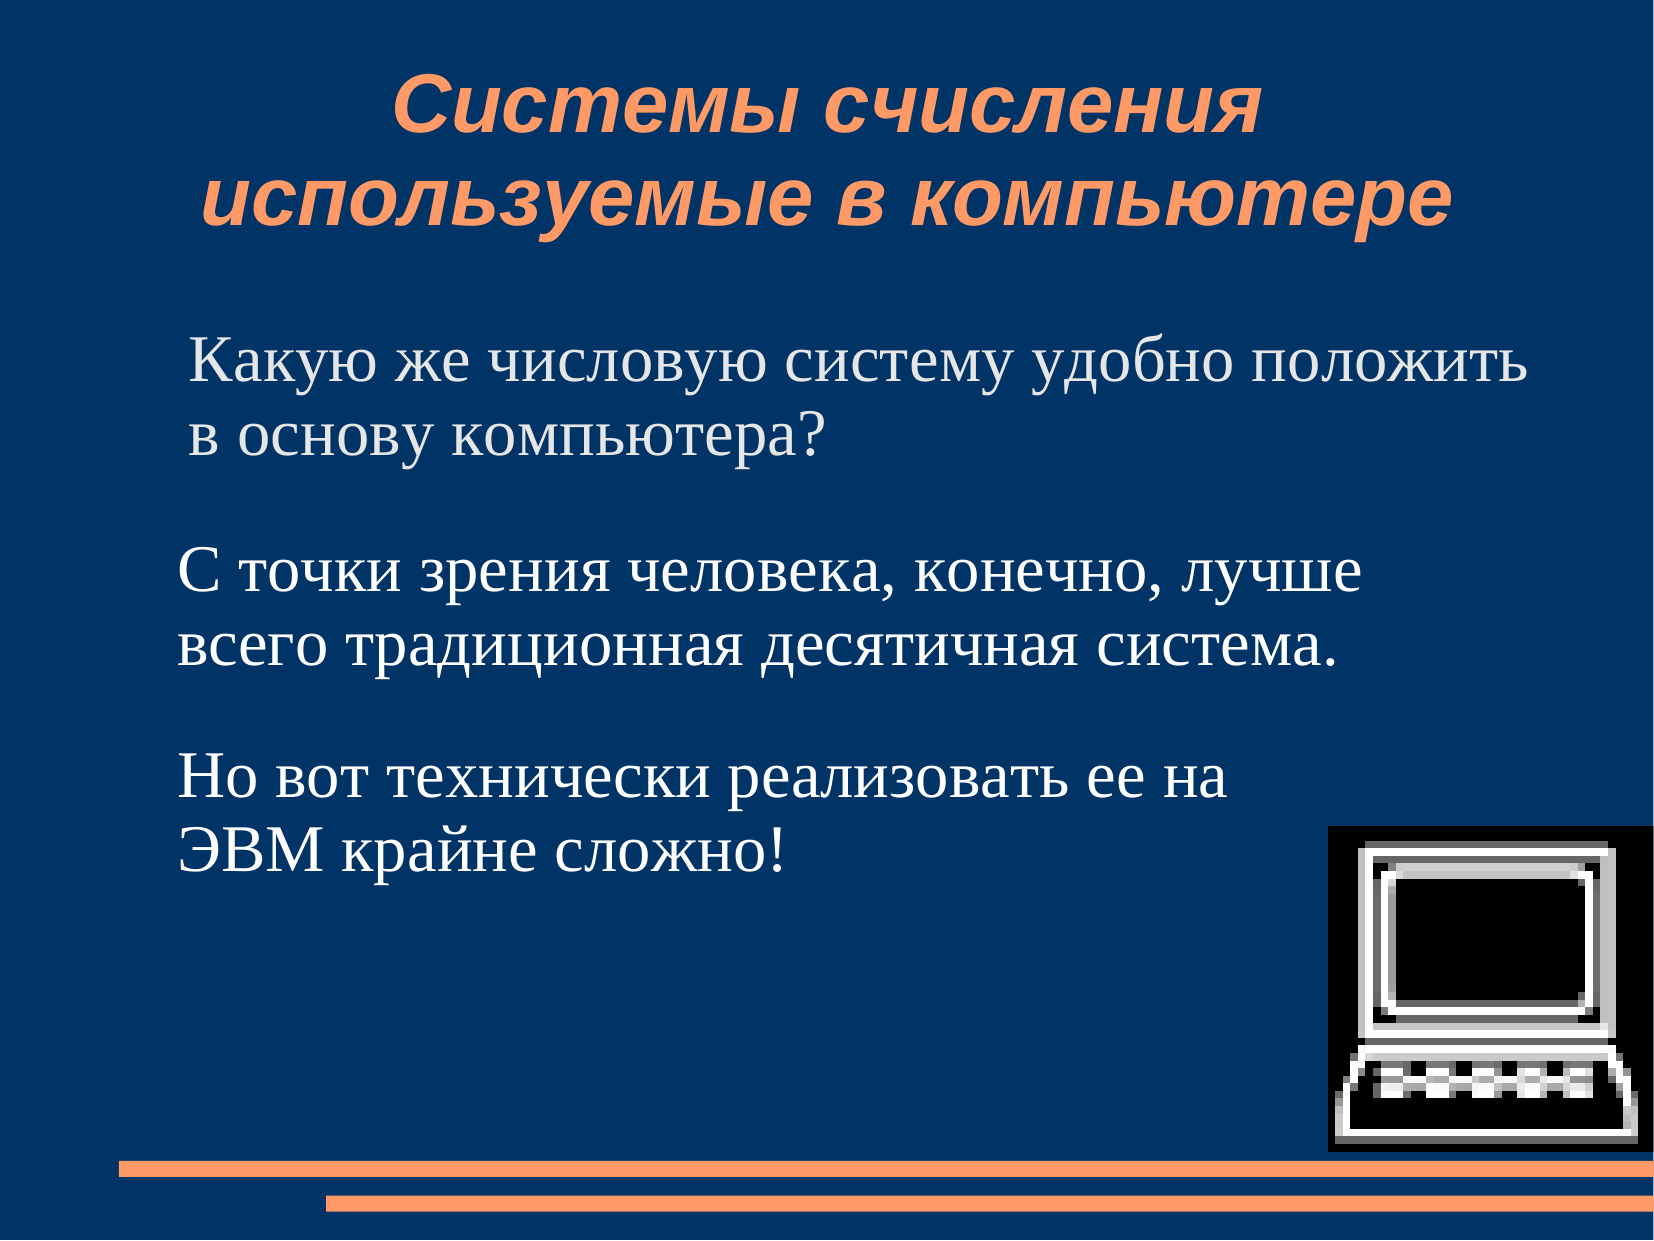

# Системы счисления используемые в компьютере
Какую же числовую систему удобно положить в основу компьютера?
С точки зрения человека, конечно, лучше всего традиционная десятичная система.
Но вот технически реализовать ее на ЭВМ крайне сложно!